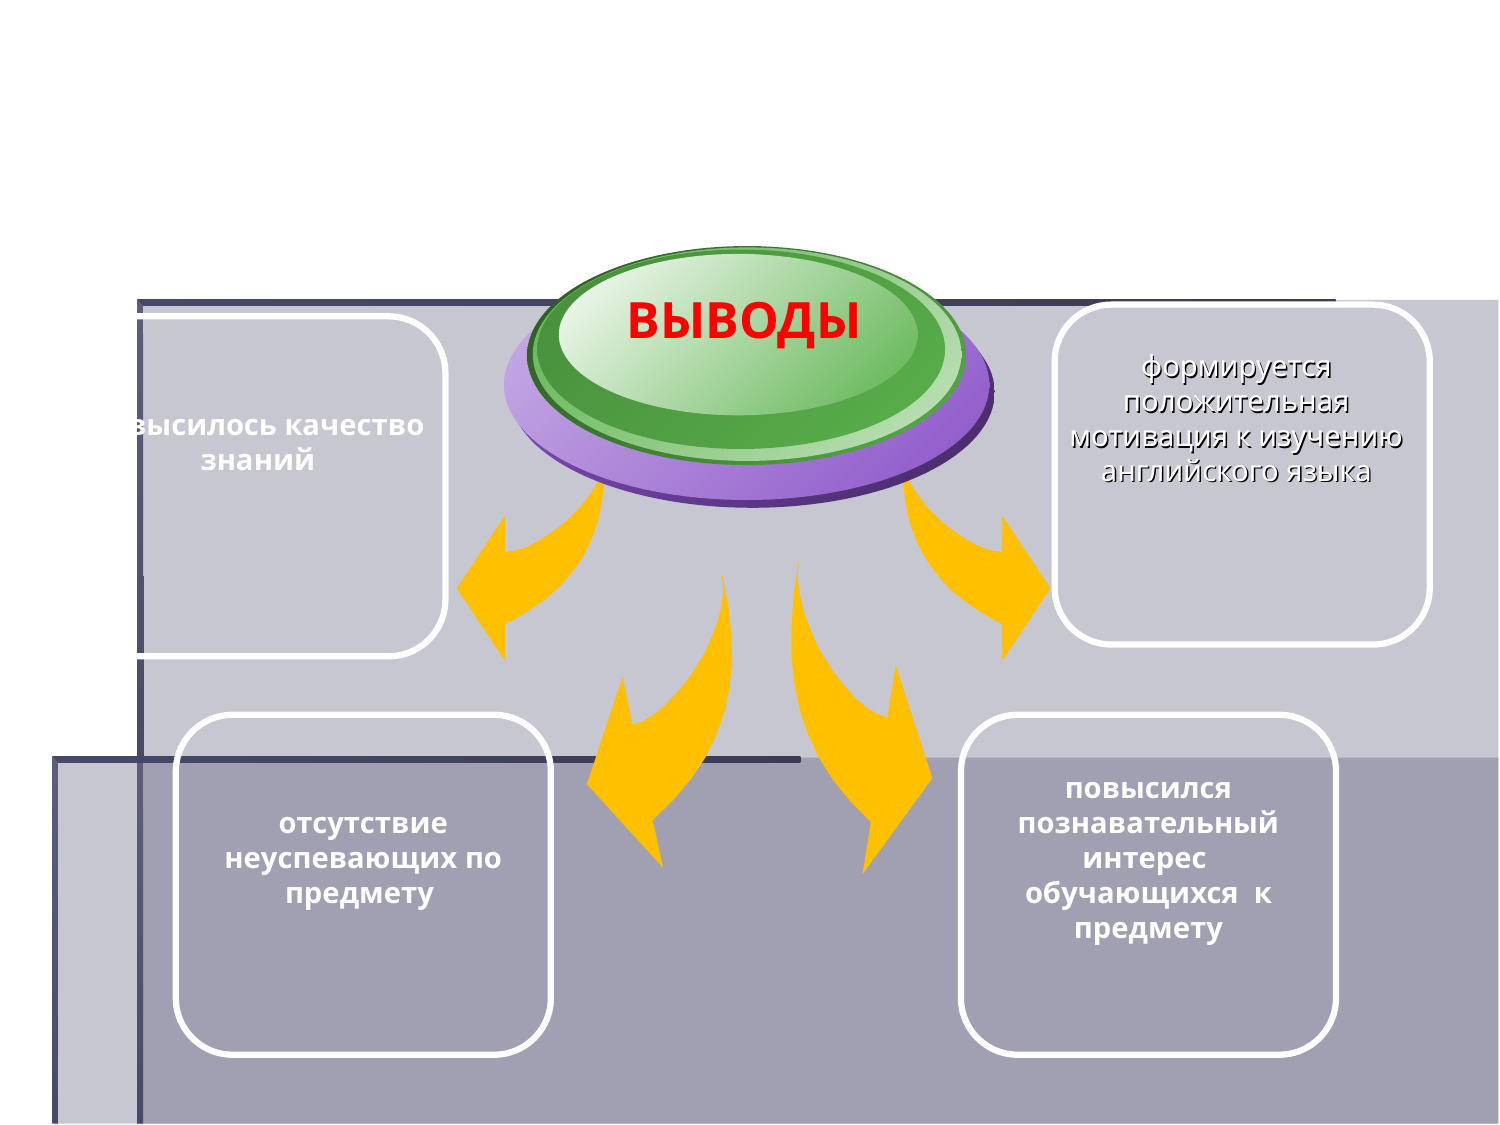

ВЫВОДЫ
формируется положительная мотивация к изучению английского языка
повысилось качество знаний
повысился познавательный интерес
обучающихся к предмету
отсутствие неуспевающих по предмету